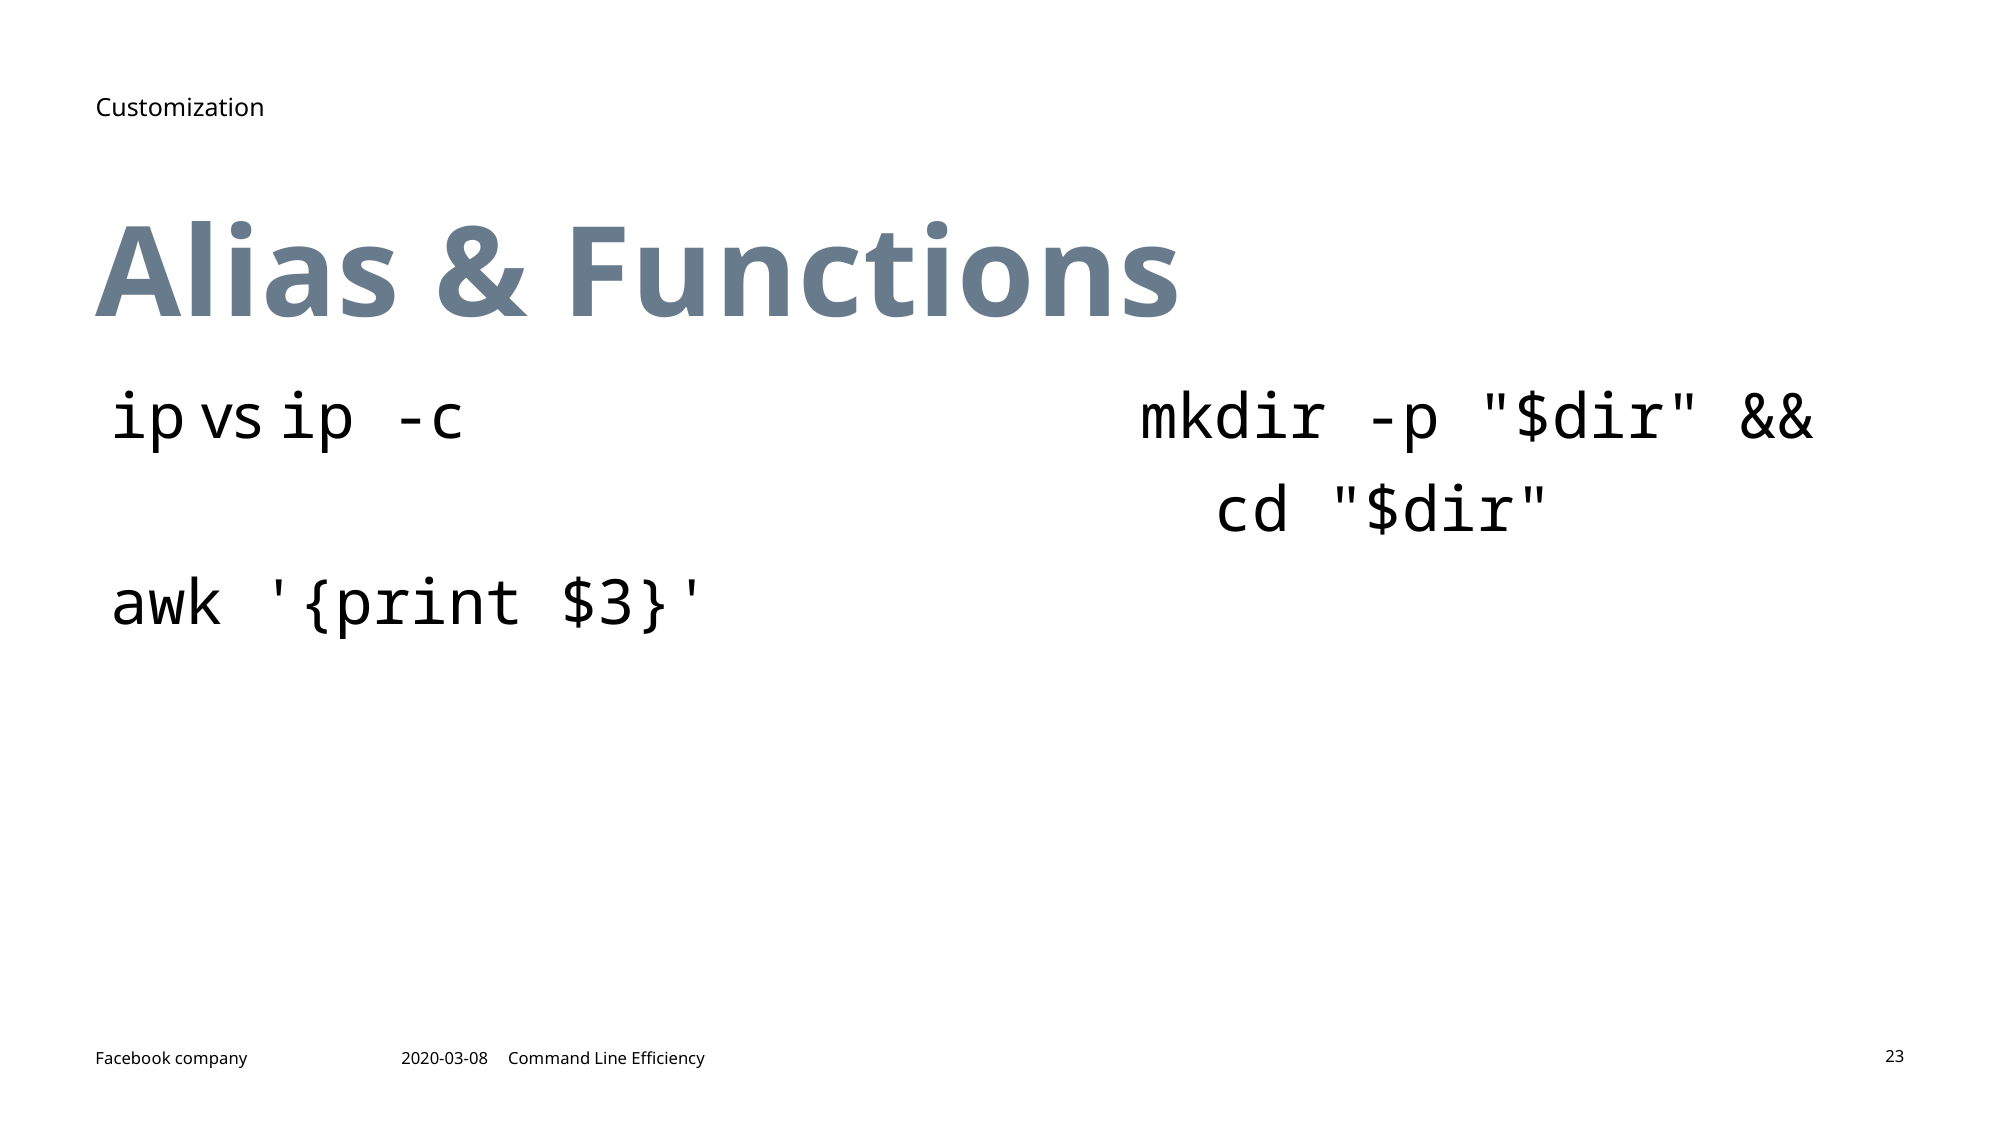

Customization
# Alias & Functions
| ip vs ip -c awk '{print $3}' | mkdir -p "$dir" && cd "$dir" |
| --- | --- |
2020-03-08
Command Line Efficiency